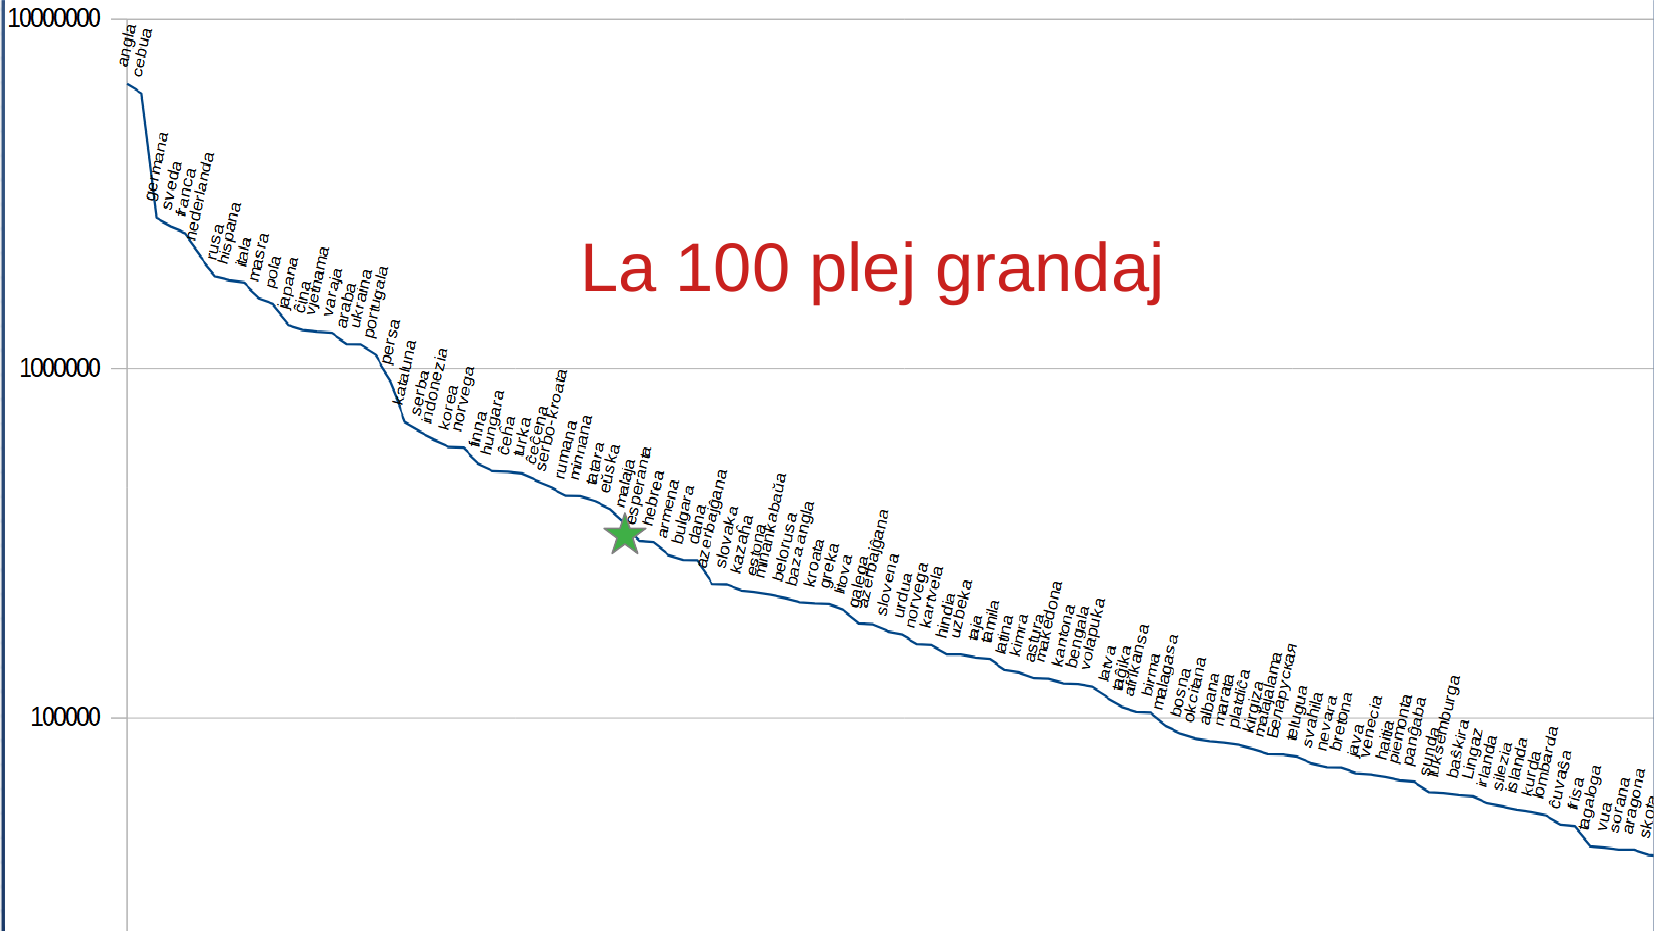

La 100 plej grandaj
La 100 plej grandaj
La 100 plej grandaj
#